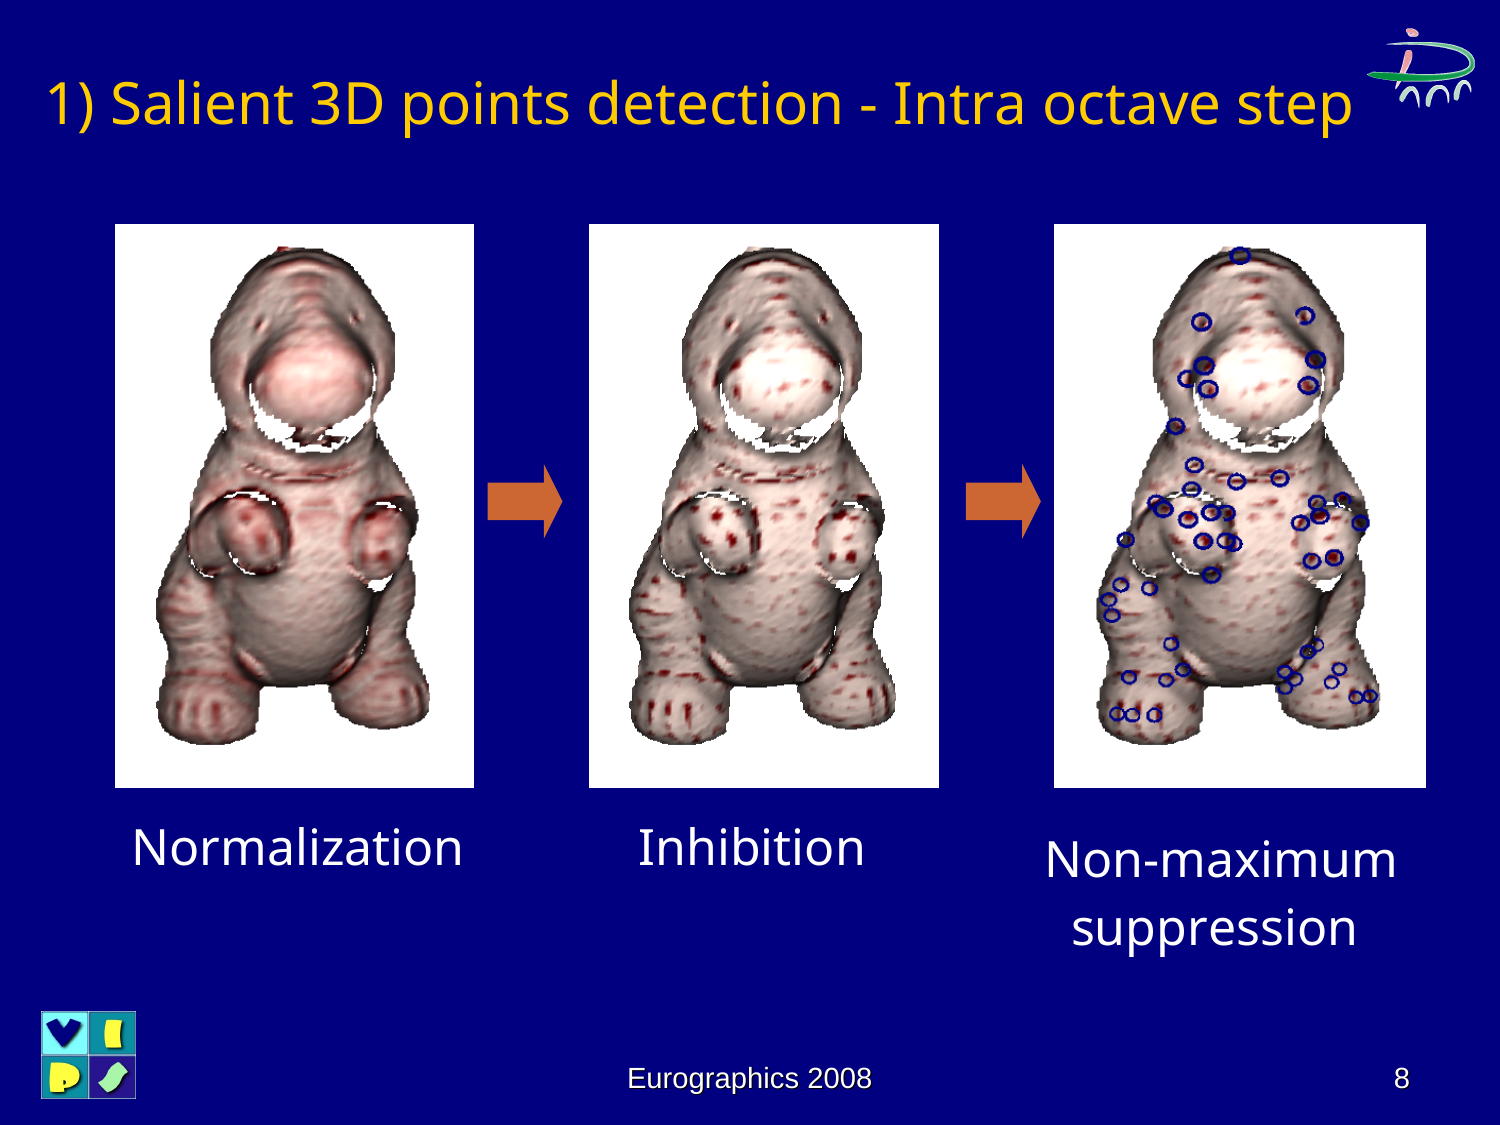

1) Salient 3D points detection - Intra octave step
Normalization
Inhibition
Non-maximum suppression
Eurographics 2008
8